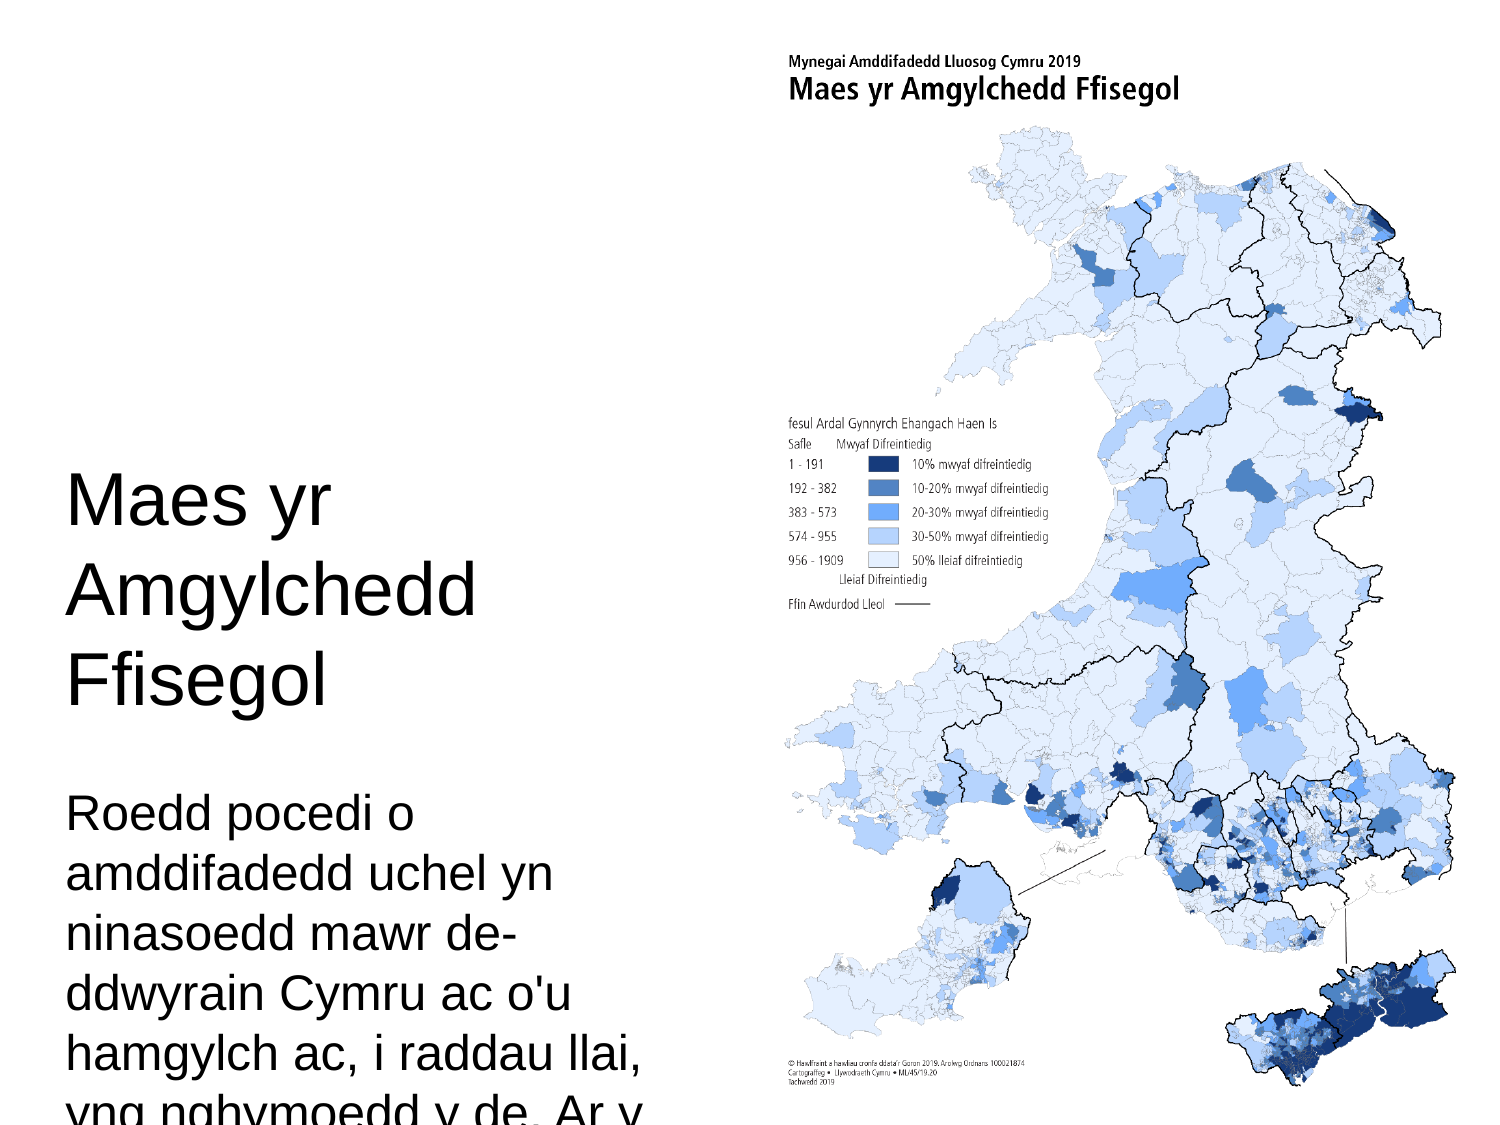

# Maes yr Amgylchedd Ffisegol Roedd pocedi o amddifadedd uchel yn ninasoedd mawr de-ddwyrain Cymru ac o'u hamgylch ac, i raddau llai, yng nghymoedd y de. Ar y cyfan, roedd lefelau amddifadedd yn is yn awdurdodau lleol Gogledd Cymru.